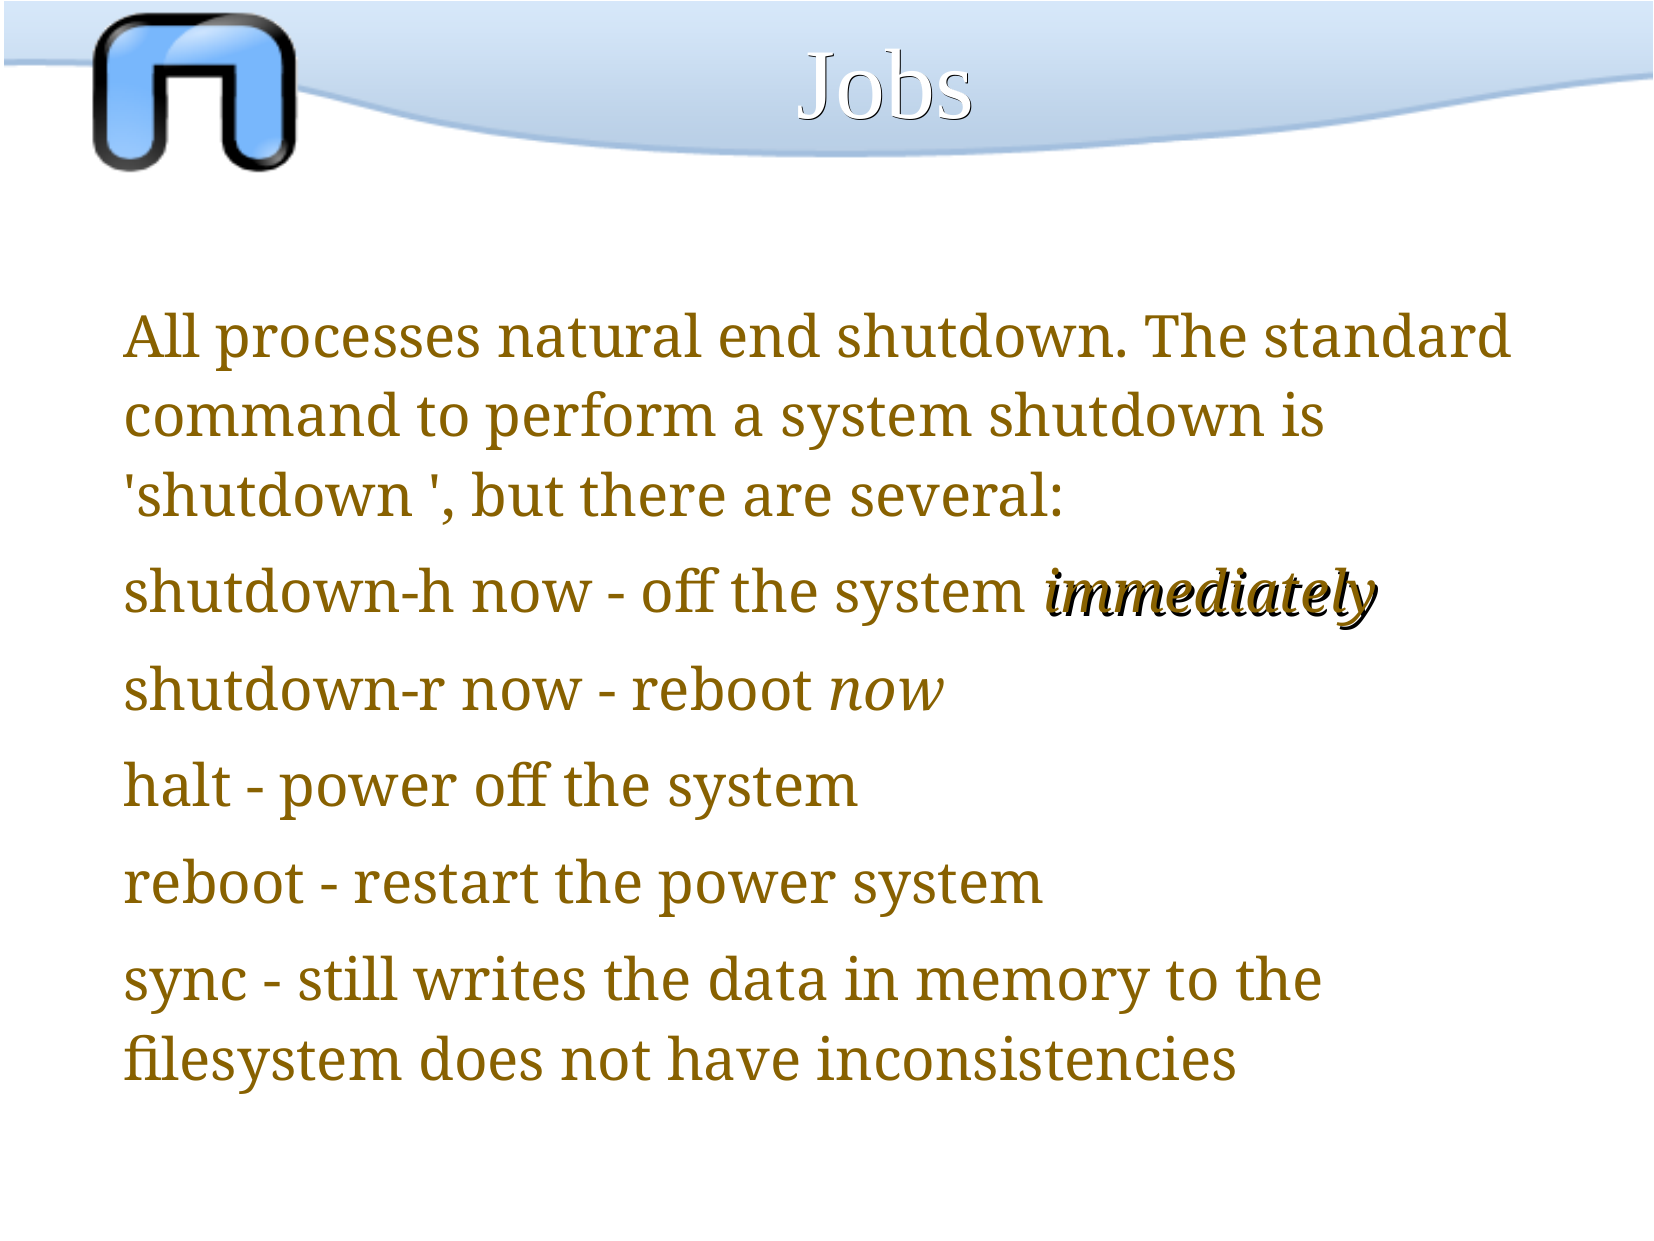

Jobs
# All processes natural end shutdown. The standard command to perform a system shutdown is 'shutdown ', but there are several:
shutdown-h now - off the system immediately
shutdown-r now - reboot now
halt - power off the system
reboot - restart the power system
sync - still writes the data in memory to the filesystem does not have inconsistencies